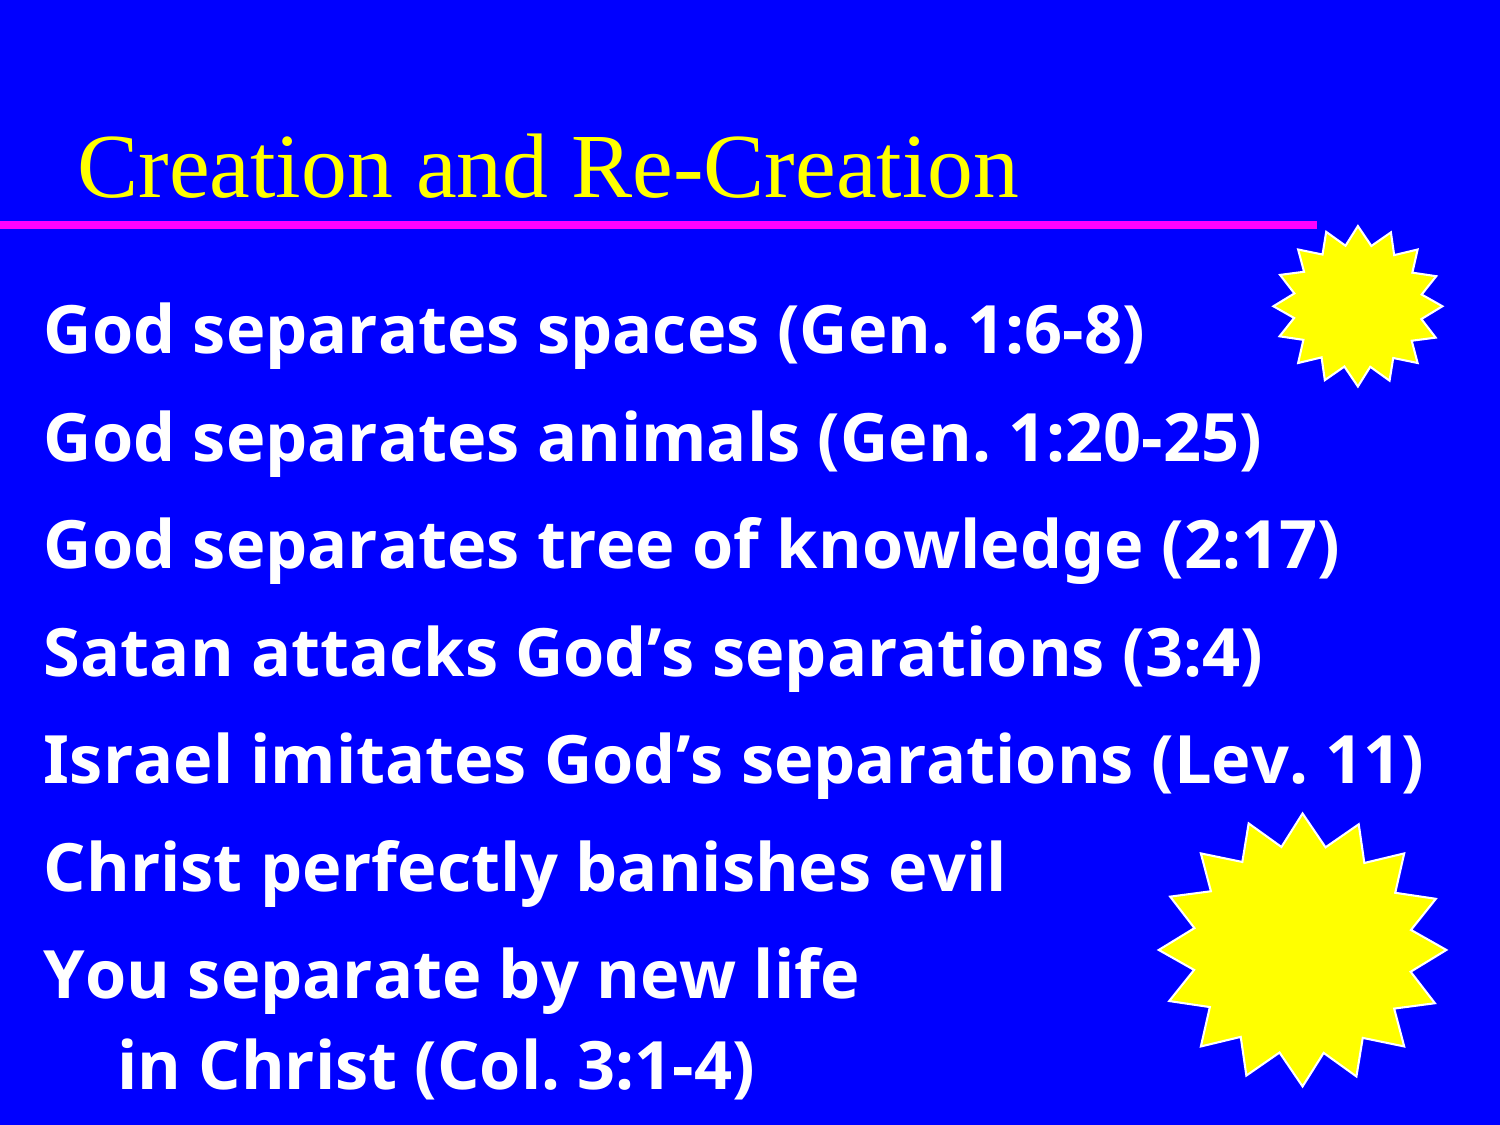

# Creation and Re-Creation
God separates spaces (Gen. 1:6-8)
God separates animals (Gen. 1:20-25)
God separates tree of knowledge (2:17)
Satan attacks God’s separations (3:4)
Israel imitates God’s separations (Lev. 11)
Christ perfectly banishes evil
You separate by new life
 in Christ (Col. 3:1-4)